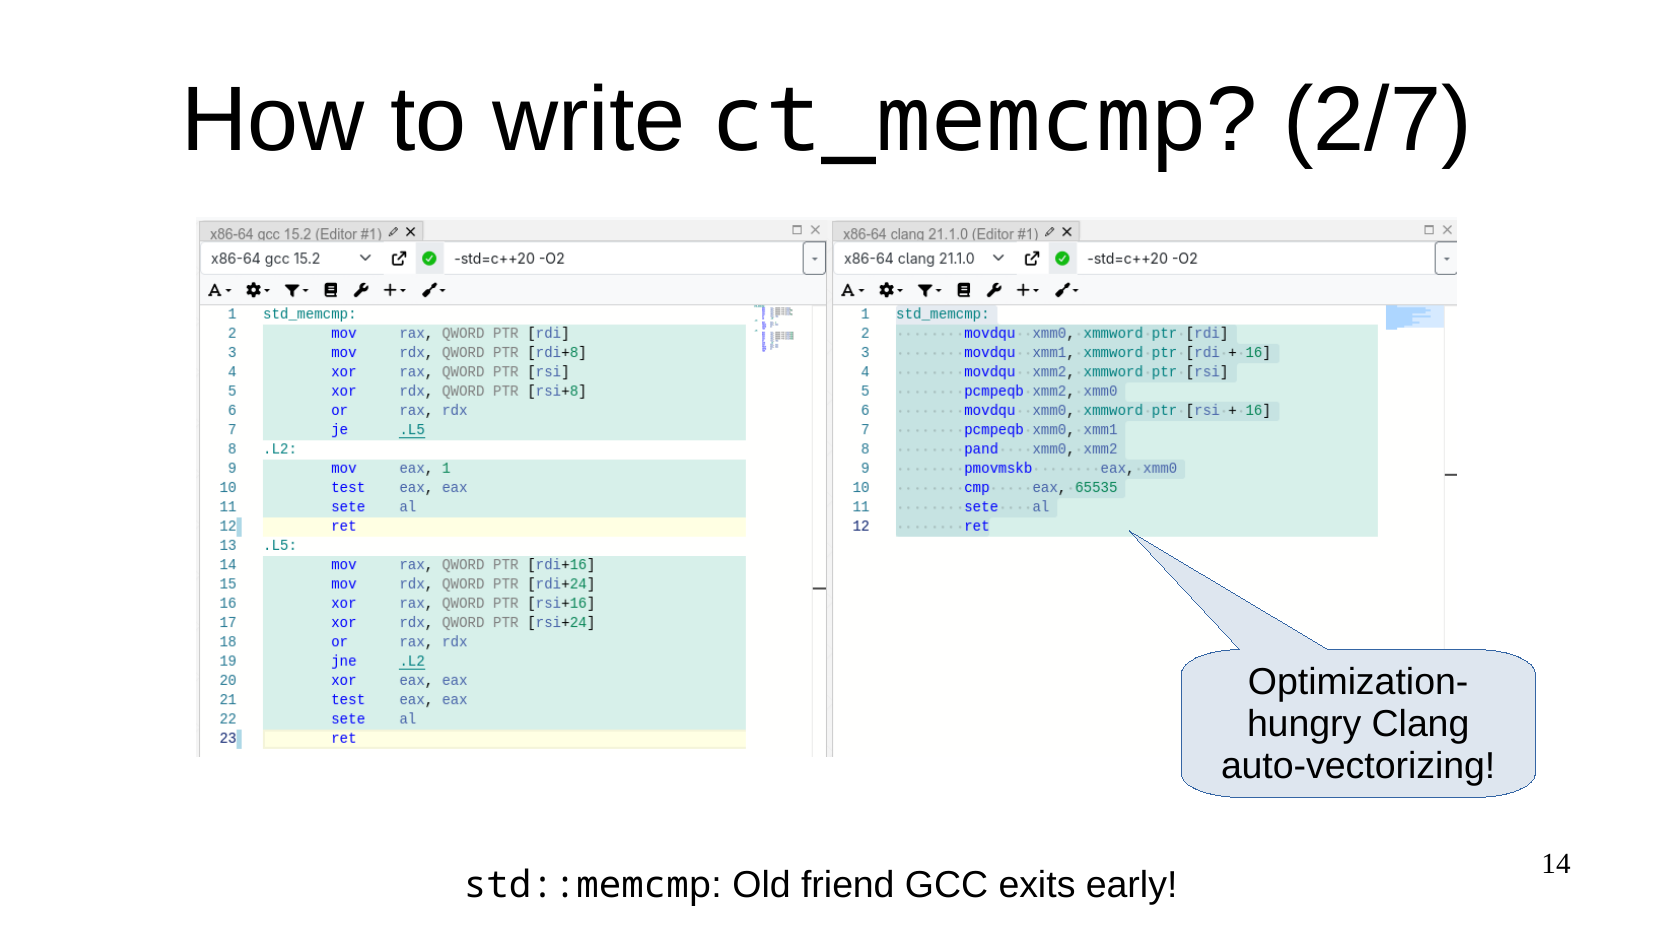

# How to write ct_memcmp? (2/7)
Optimization-hungry Clang auto-vectorizing!
14
std::memcmp: Old friend GCC exits early!